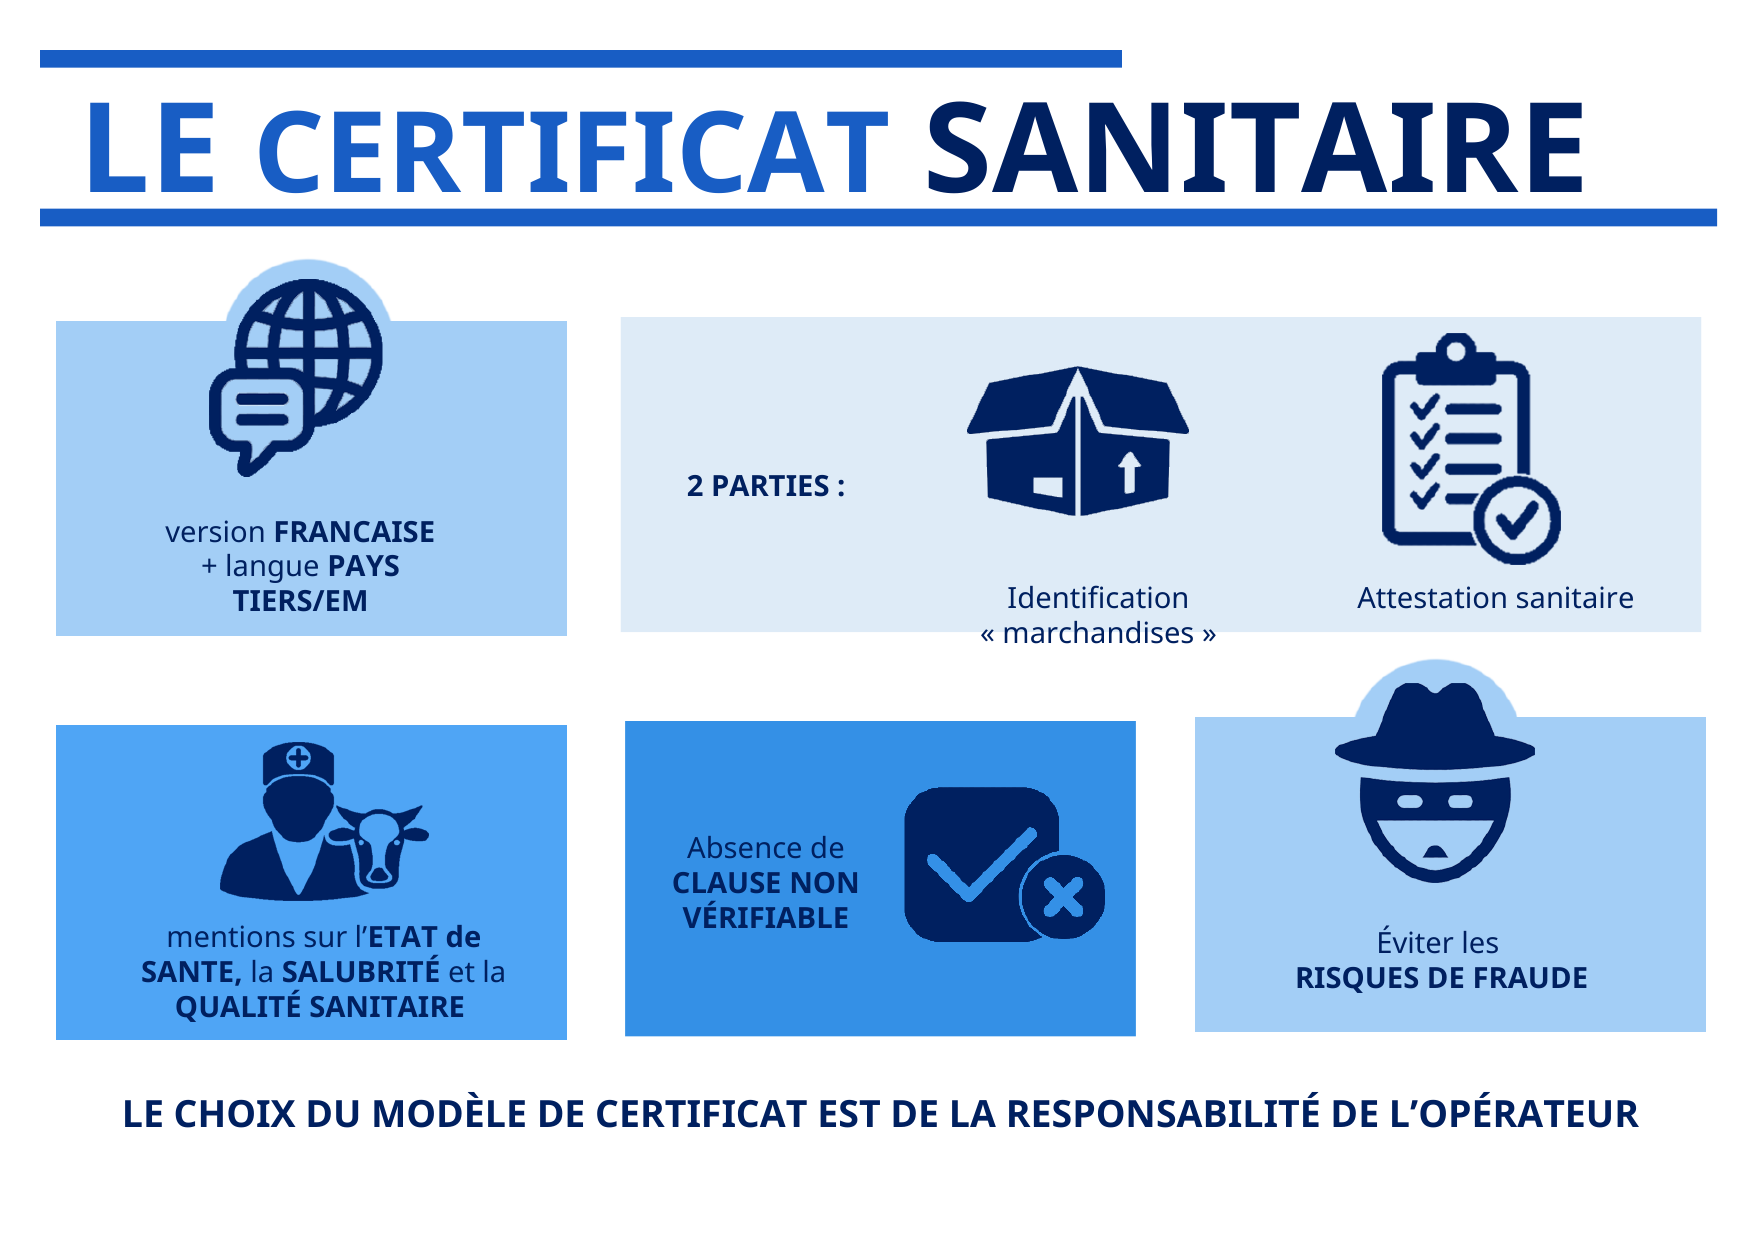

LE CERTIFICAT SANITAIRE
2 PARTIES :
Identification « marchandises »
Attestation sanitaire
version FRANCAISE
+ langue PAYS TIERS/EM
Éviter les
RISQUES DE FRAUDE
Absence de CLAUSE NON VÉRIFIABLE
mentions sur l’ETAT de SANTE, la SALUBRITÉ et la QUALITÉ SANITAIRE
LE CHOIX DU MODÈLE DE CERTIFICAT EST DE LA RESPONSABILITÉ DE L’OPÉRATEUR